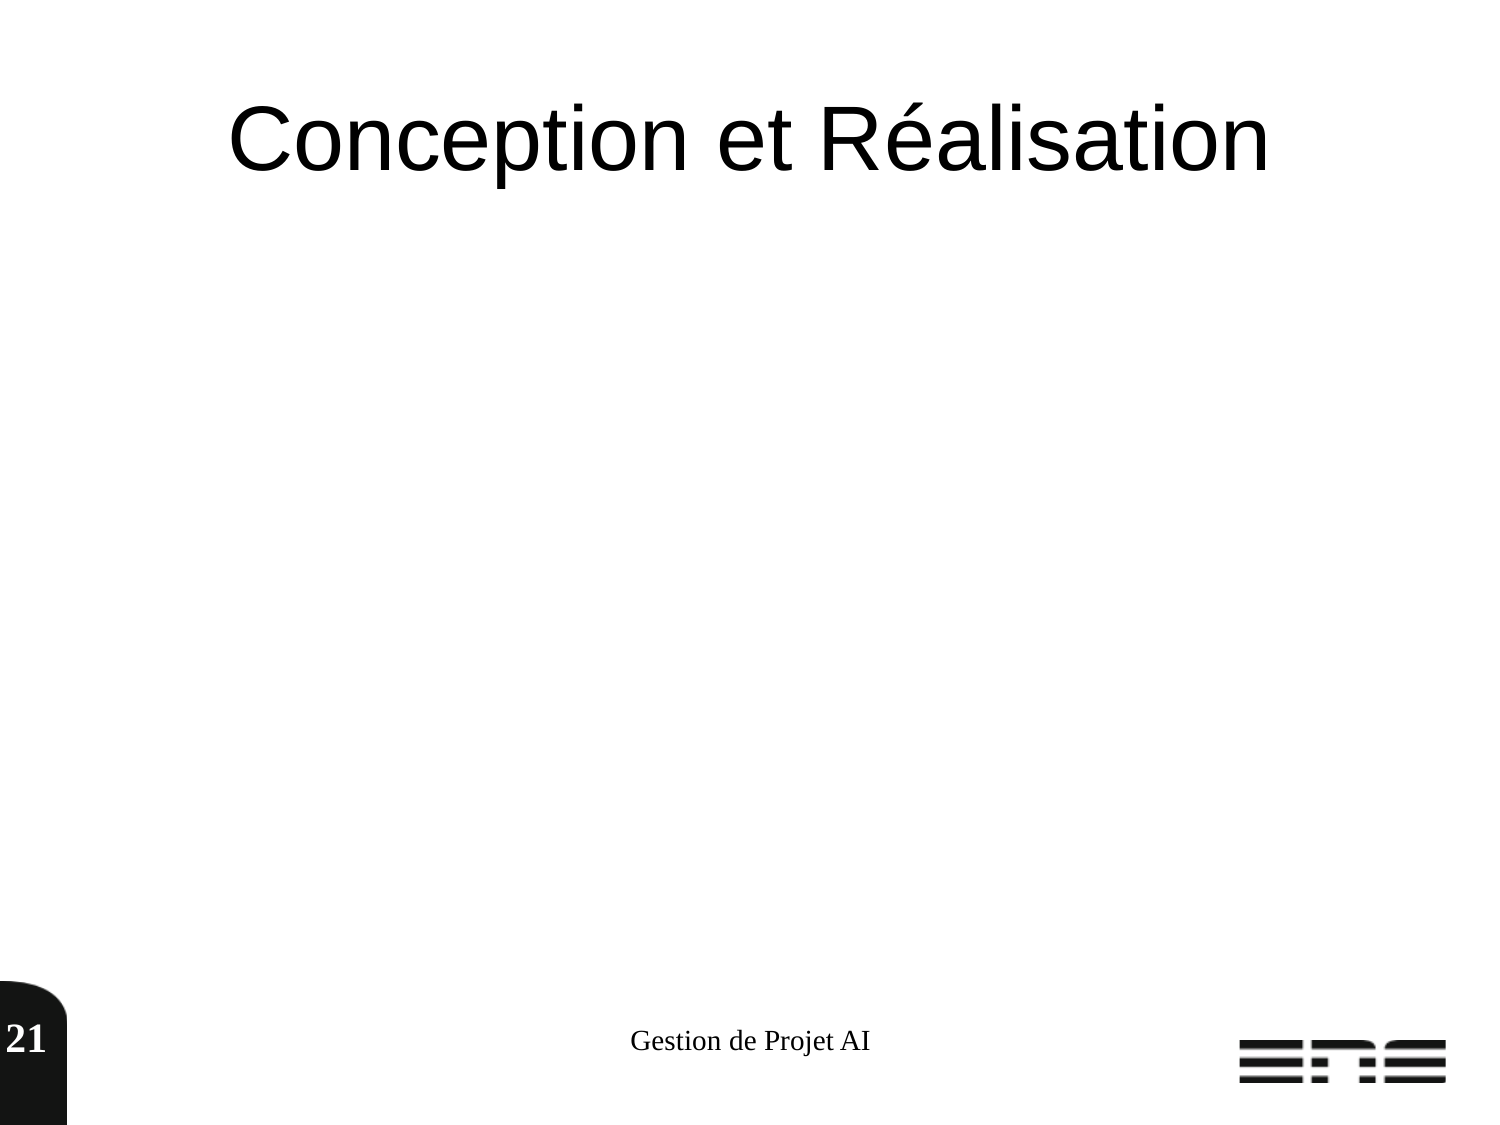

# Conception et Réalisation
21
Gestion de Projet AI